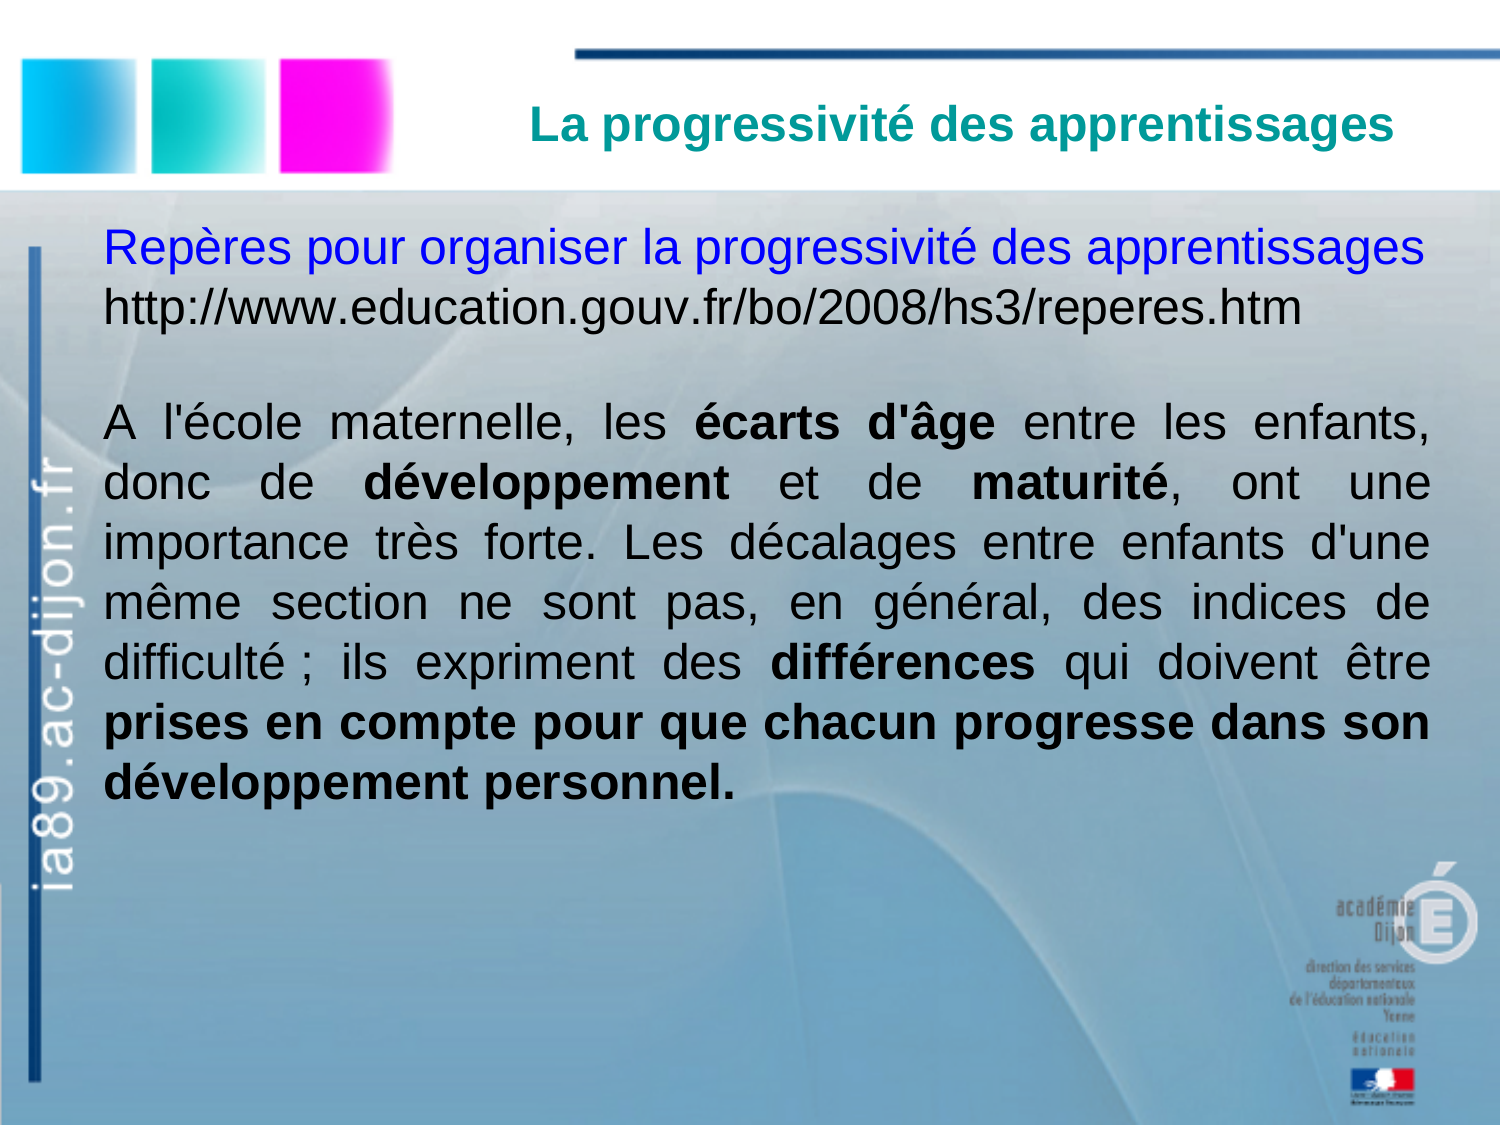

# La progressivité des apprentissages
Repères pour organiser la progressivité des apprentissages
http://www.education.gouv.fr/bo/2008/hs3/reperes.htm
A l'école maternelle, les écarts d'âge entre les enfants, donc de développement et de maturité, ont une importance très forte. Les décalages entre enfants d'une même section ne sont pas, en général, des indices de difficulté ; ils expriment des différences qui doivent être prises en compte pour que chacun progresse dans son développement personnel.